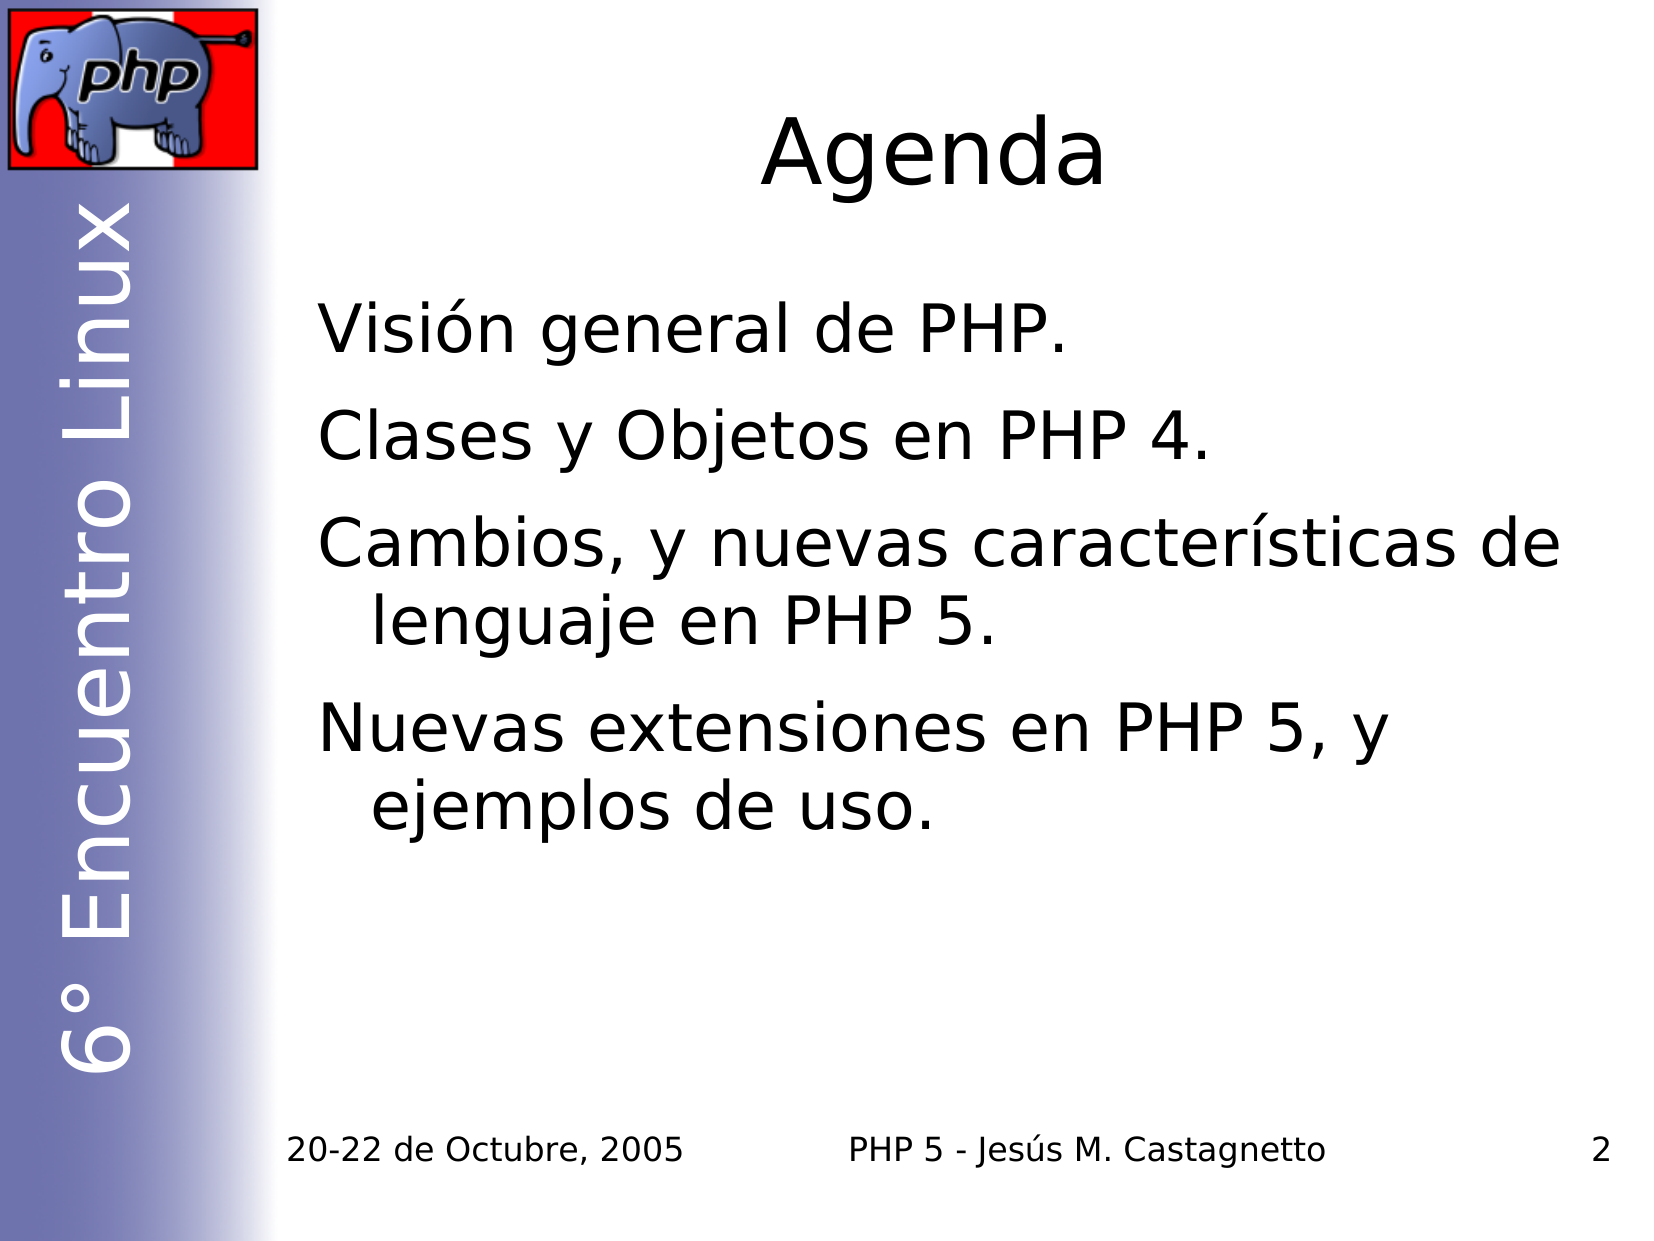

# Agenda
Visión general de PHP.
Clases y Objetos en PHP 4.
Cambios, y nuevas características de lenguaje en PHP 5.
Nuevas extensiones en PHP 5, y ejemplos de uso.
20-22 de Octubre, 2005
PHP 5 - Jesús M. Castagnetto
2